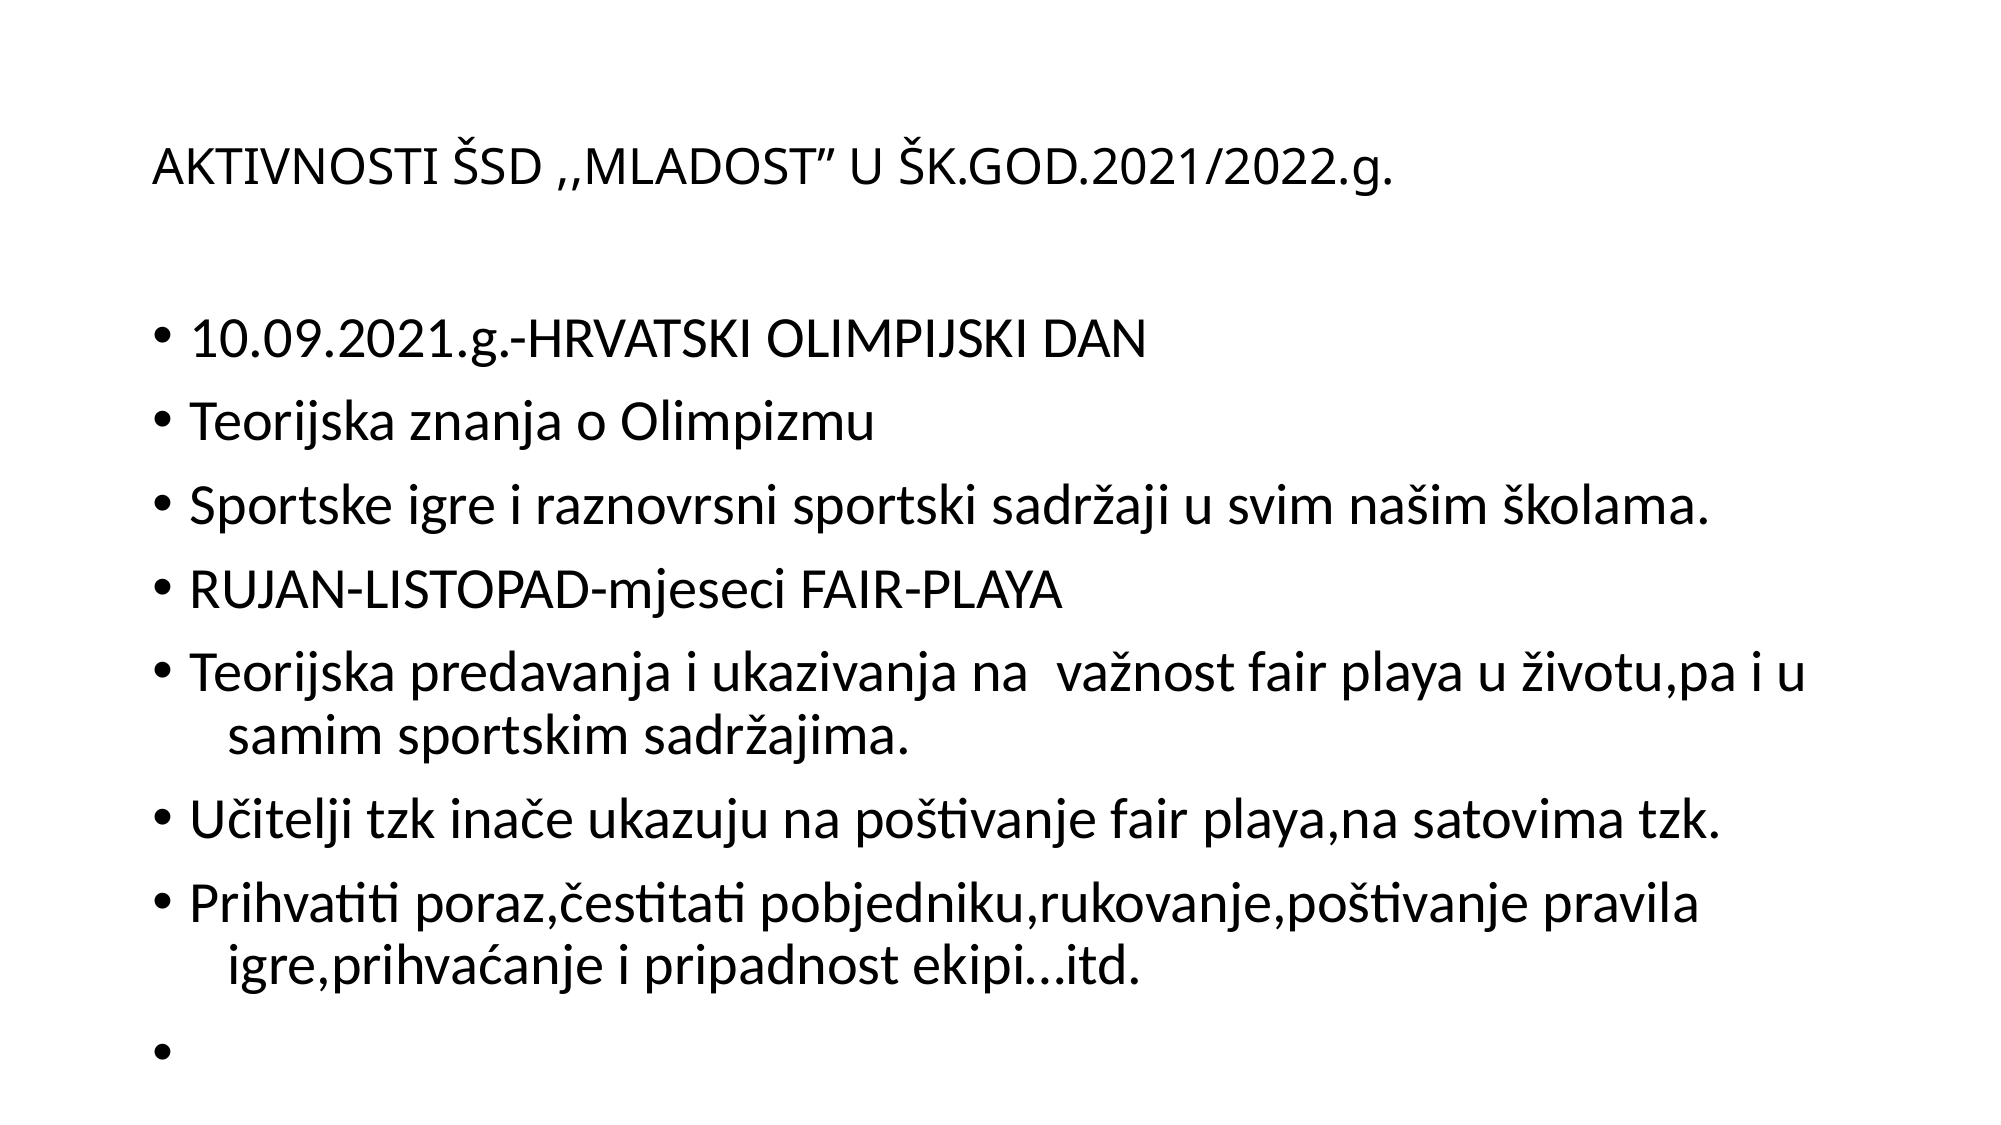

# AKTIVNOSTI ŠSD ,,MLADOST” U ŠK.GOD.2021/2022.g.
10.09.2021.g.-HRVATSKI OLIMPIJSKI DAN
Teorijska znanja o Olimpizmu
Sportske igre i raznovrsni sportski sadržaji u svim našim školama.
RUJAN-LISTOPAD-mjeseci FAIR-PLAYA
Teorijska predavanja i ukazivanja na važnost fair playa u životu,pa i u samim sportskim sadržajima.
Učitelji tzk inače ukazuju na poštivanje fair playa,na satovima tzk.
Prihvatiti poraz,čestitati pobjedniku,rukovanje,poštivanje pravila igre,prihvaćanje i pripadnost ekipi…itd.